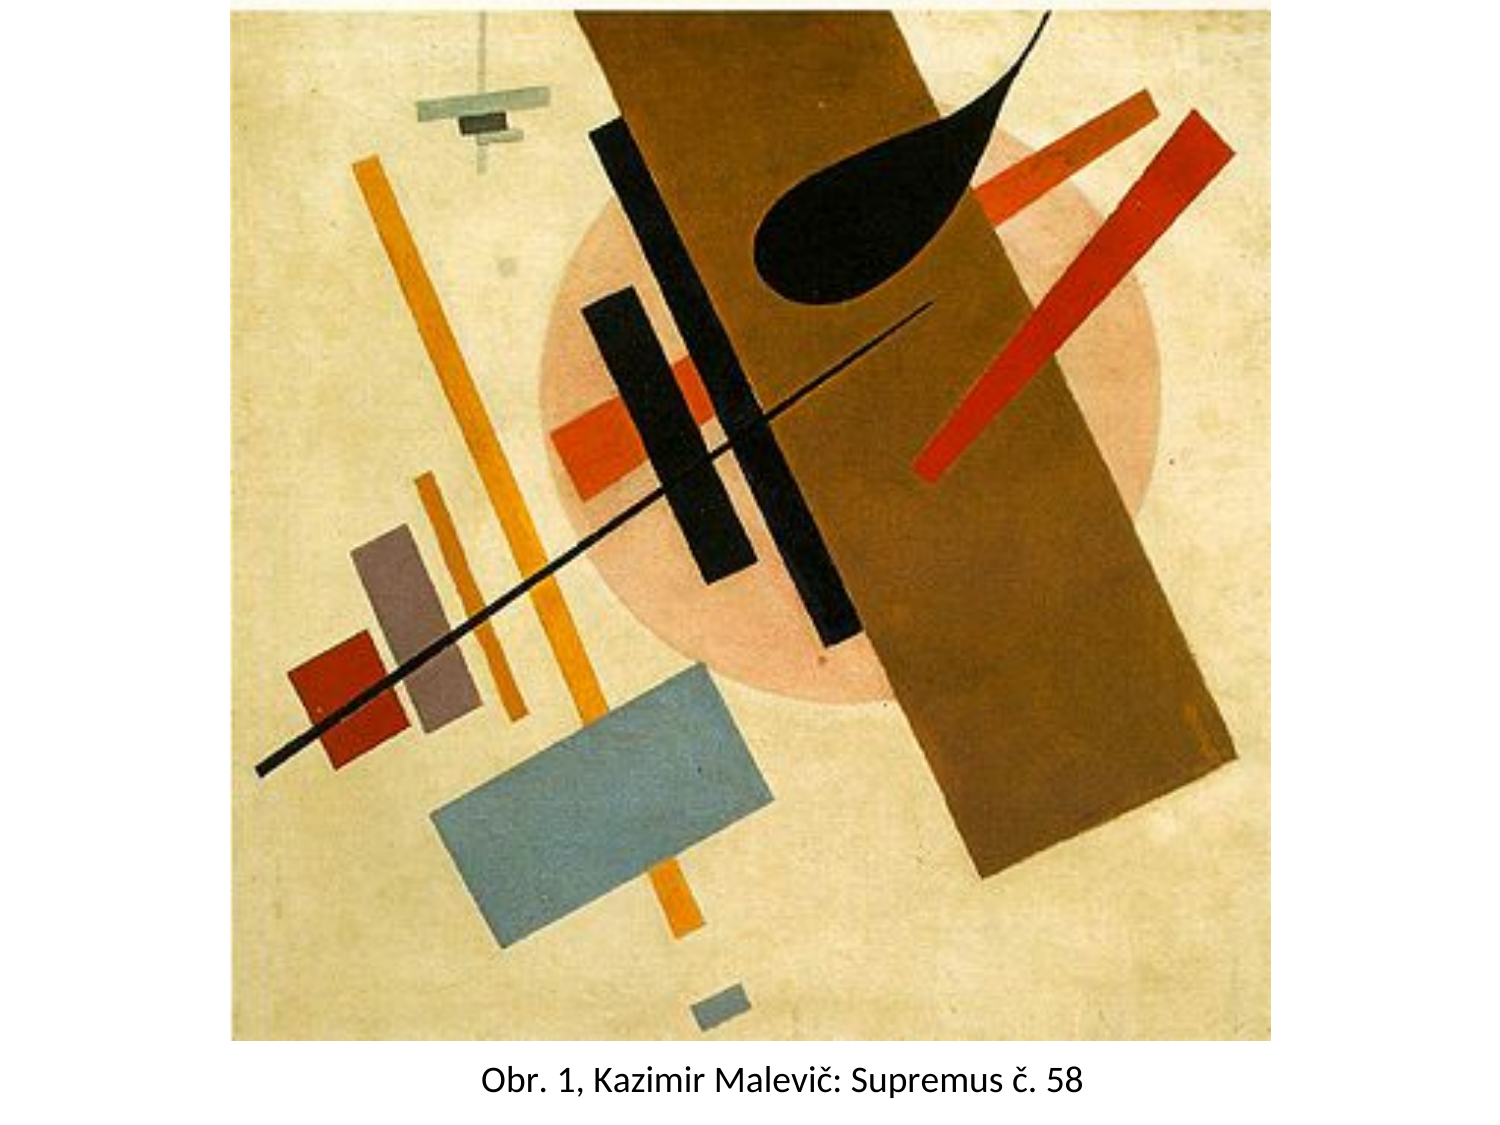

Obr. 1, Kazimir Malevič: Supremus č. 58